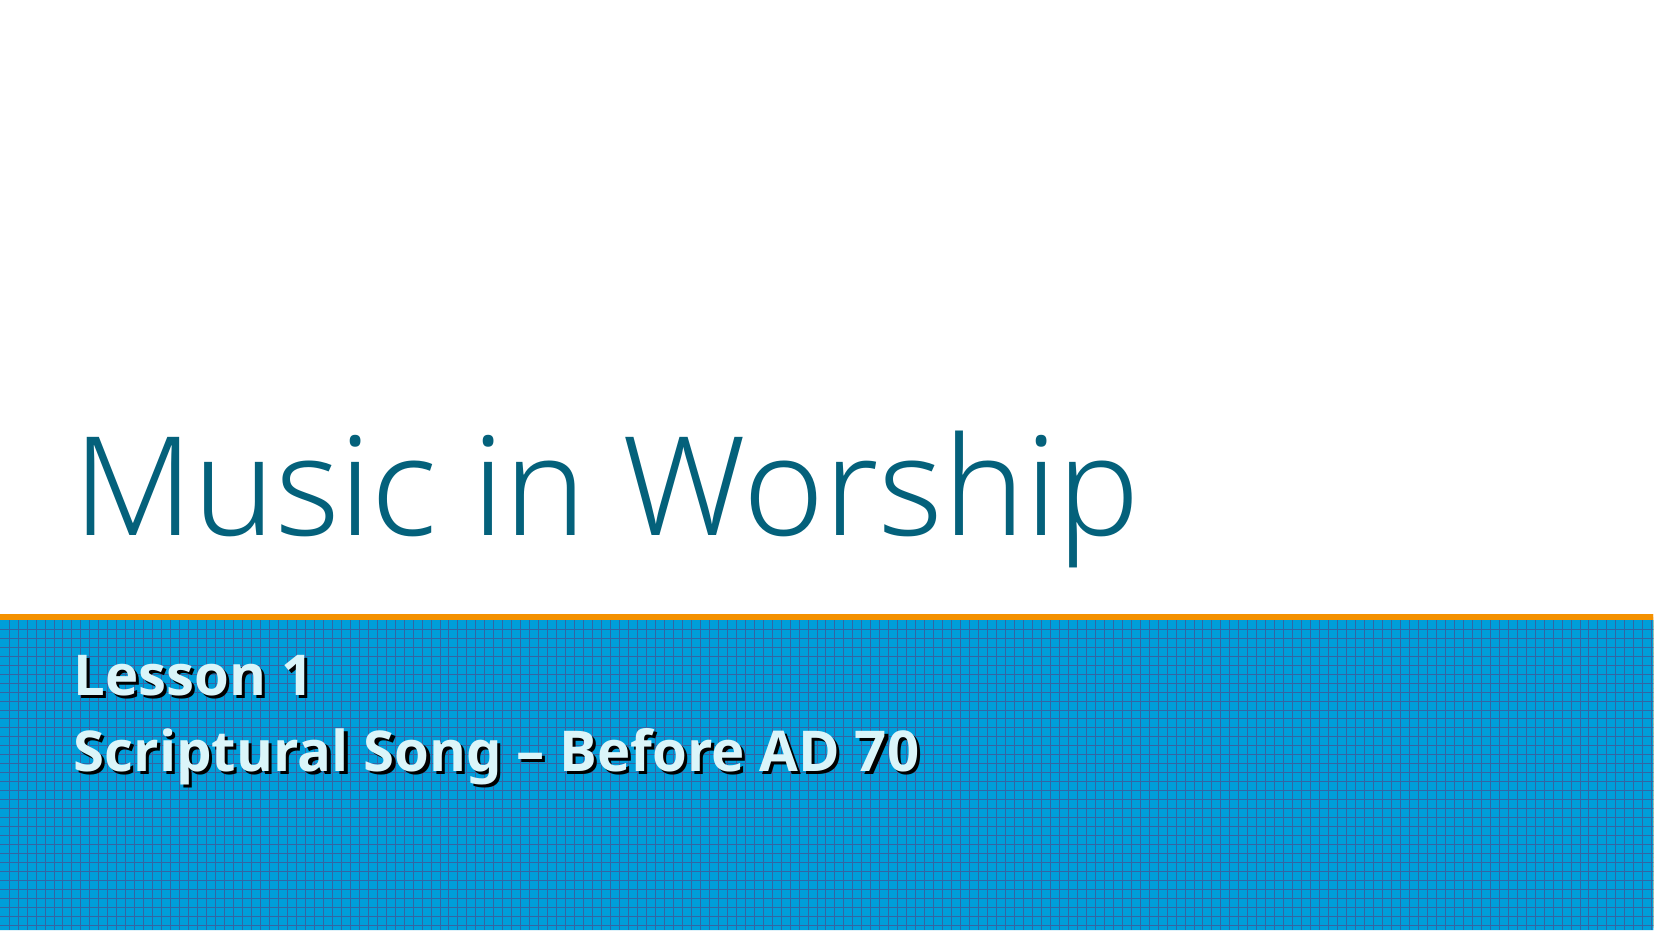

# Music in Worship
Lesson 1
Scriptural Song – Before AD 70